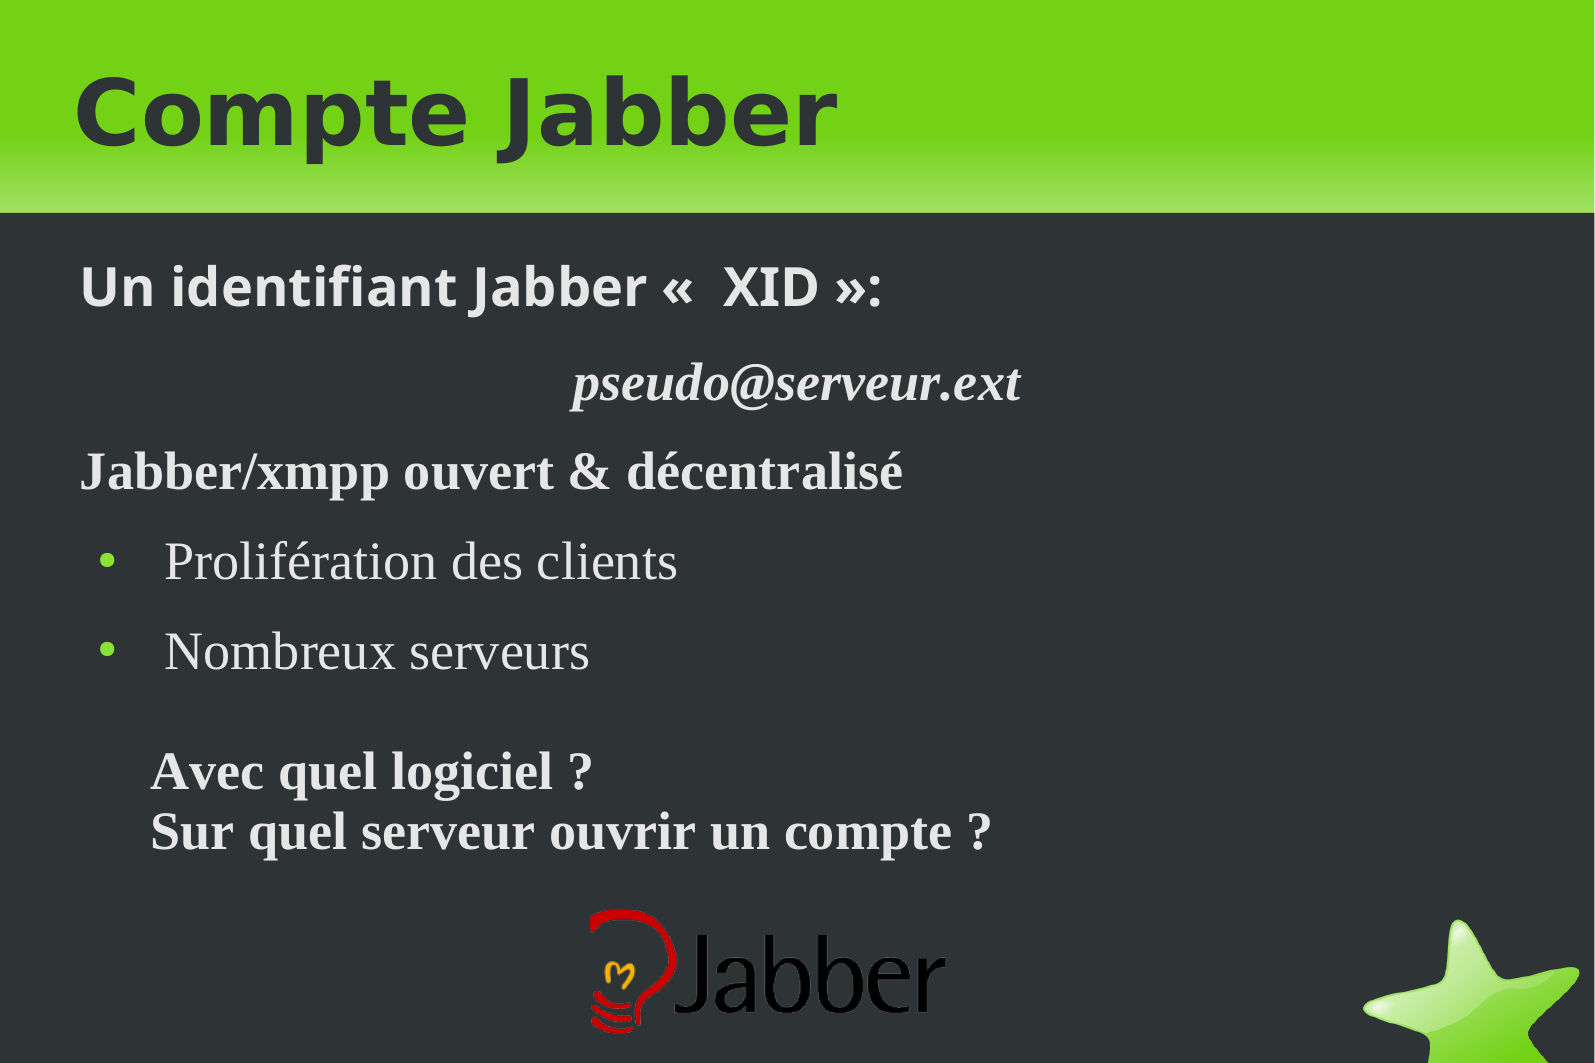

# Compte Jabber
Un identifiant Jabber «  XID »:
pseudo@serveur.ext
Jabber/xmpp ouvert & décentralisé
 Prolifération des clients
 Nombreux serveurs
Avec quel logiciel ?
Sur quel serveur ouvrir un compte ?